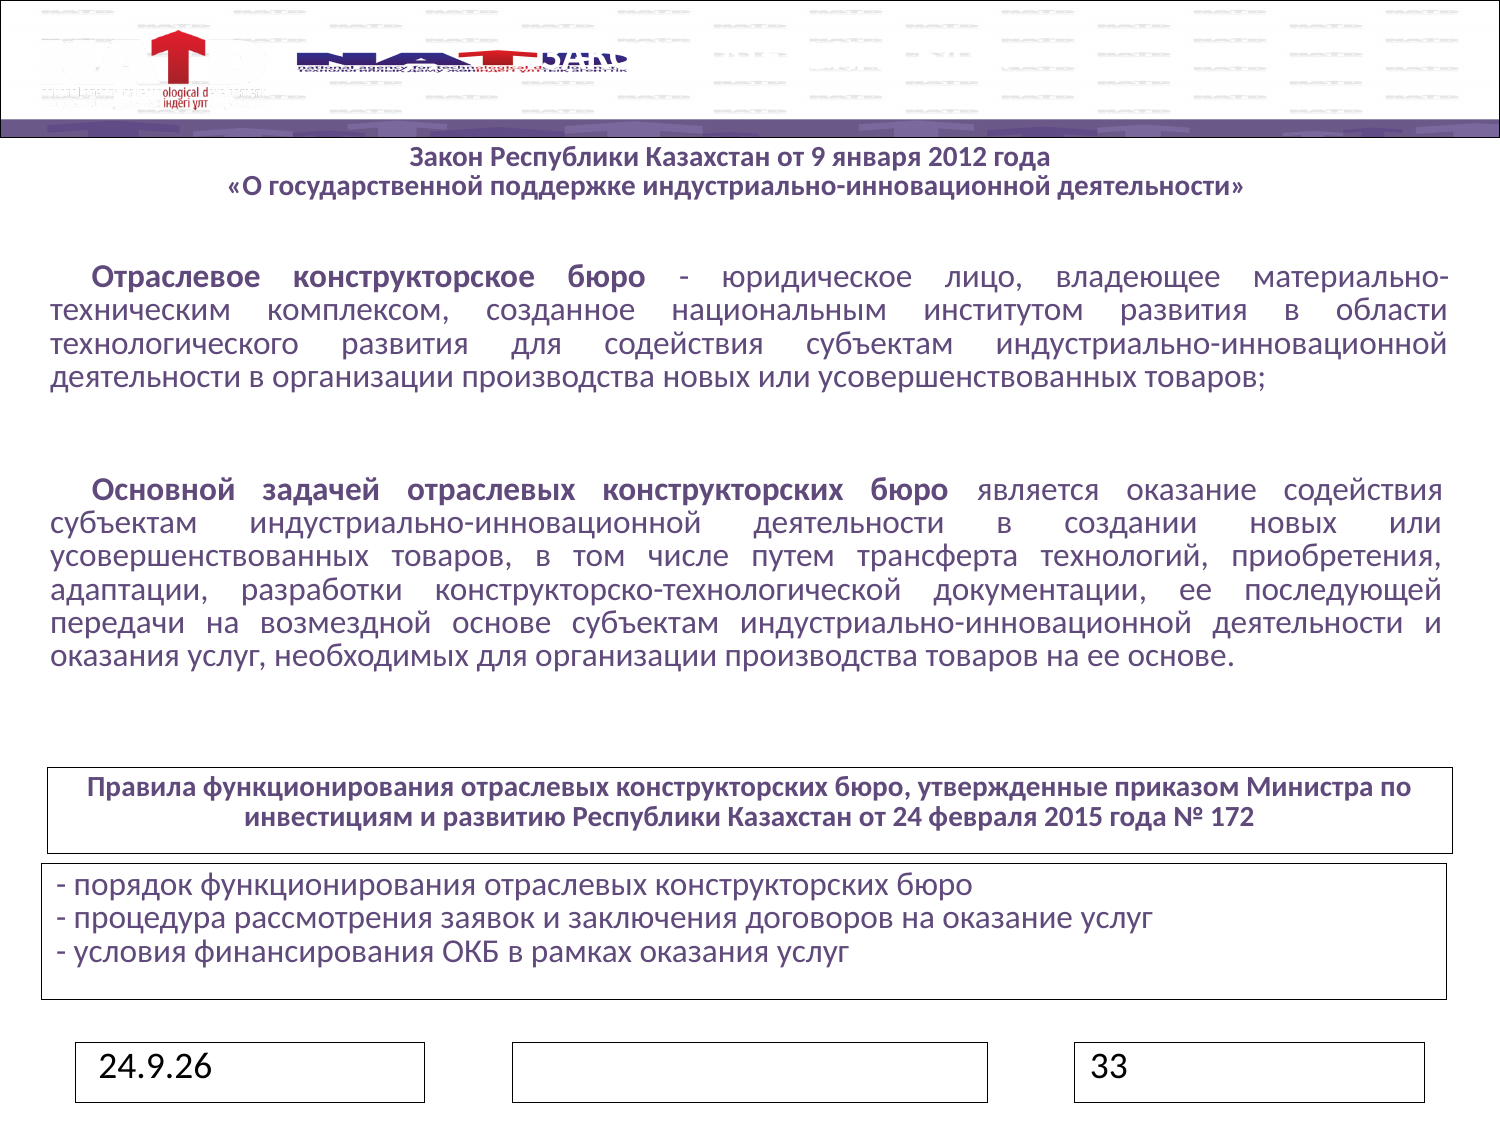

ЗАКОНОДАТЕЛЬНАЯ БАЗА
Закон Республики Казахстан от 9 января 2012 года
«О государственной поддержке индустриально-инновационной деятельности»
Отраслевое конструкторское бюро - юридическое лицо, владеющее материально-техническим комплексом, созданное национальным институтом развития в области технологического развития для содействия субъектам индустриально-инновационной деятельности в организации производства новых или усовершенствованных товаров;
Основной задачей отраслевых конструкторских бюро является оказание содействия субъектам индустриально-инновационной деятельности в создании новых или усовершенствованных товаров, в том числе путем трансферта технологий, приобретения, адаптации, разработки конструкторско-технологической документации, ее последующей передачи на возмездной основе субъектам индустриально-инновационной деятельности и оказания услуг, необходимых для организации производства товаров на ее основе.
Правила функционирования отраслевых конструкторских бюро, утвержденные приказом Министра по инвестициям и развитию Республики Казахстан от 24 февраля 2015 года № 172
- порядок функционирования отраслевых конструкторских бюро
- процедура рассмотрения заявок и заключения договоров на оказание услуг
- условия финансирования ОКБ в рамках оказания услуг